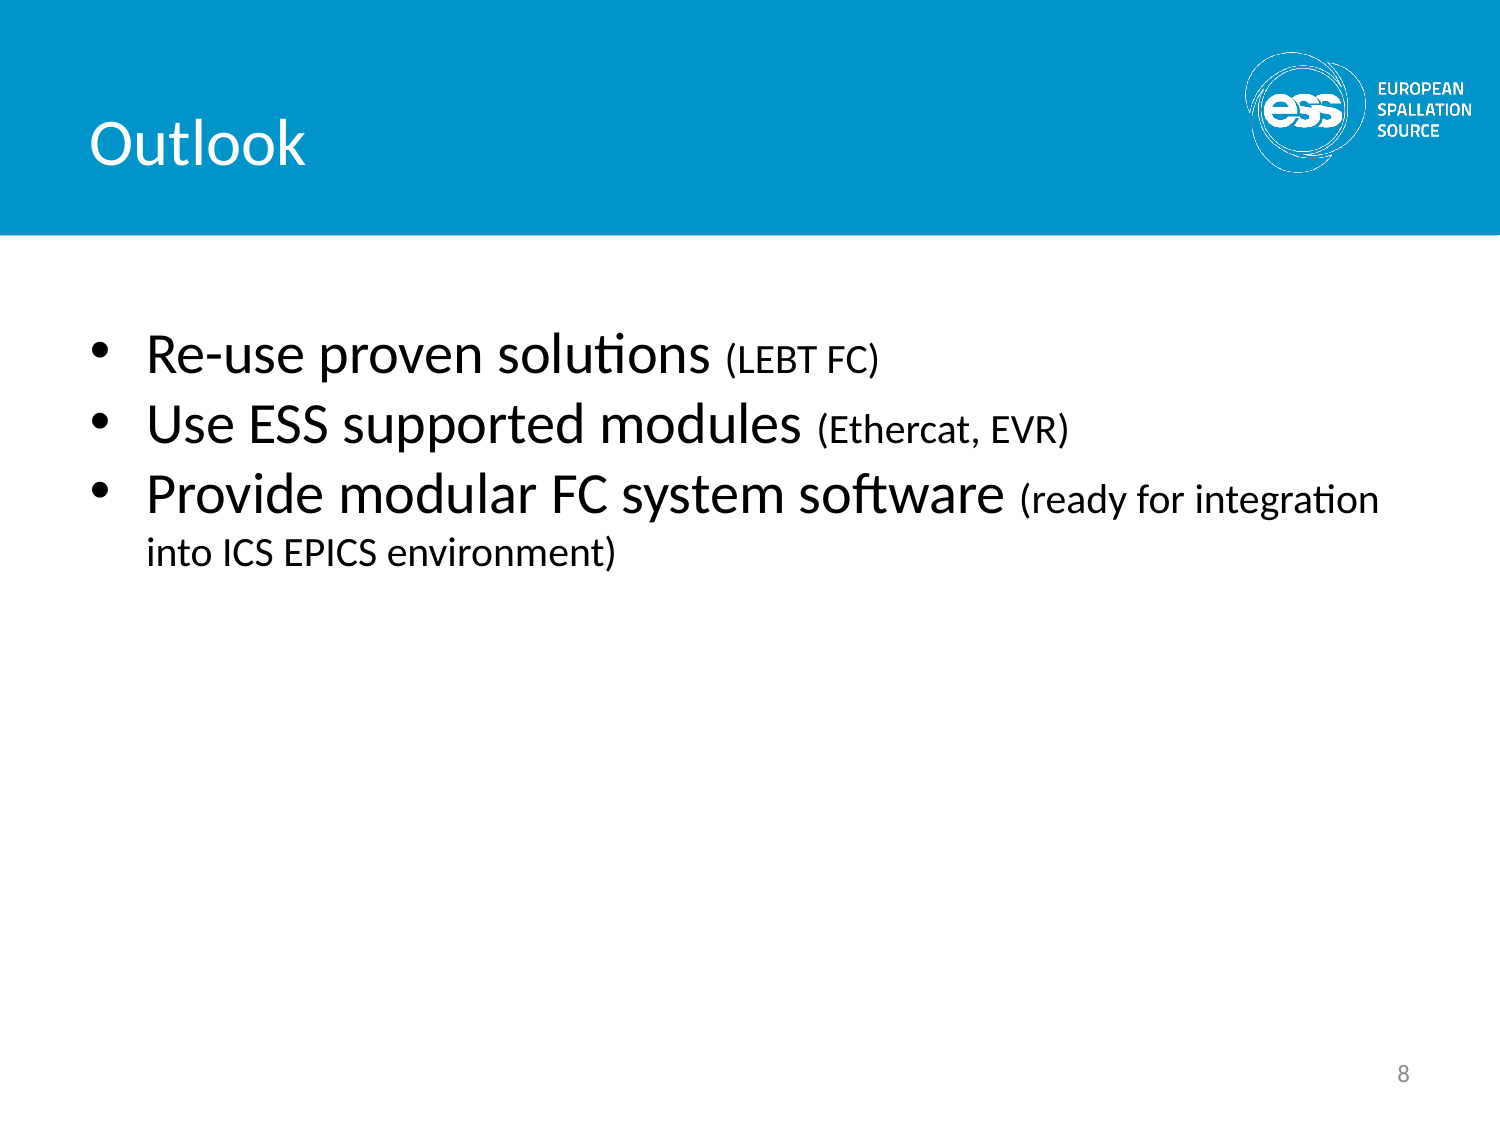

Outlook
Re-use proven solutions (LEBT FC)
Use ESS supported modules (Ethercat, EVR)
Provide modular FC system software (ready for integration into ICS EPICS environment)